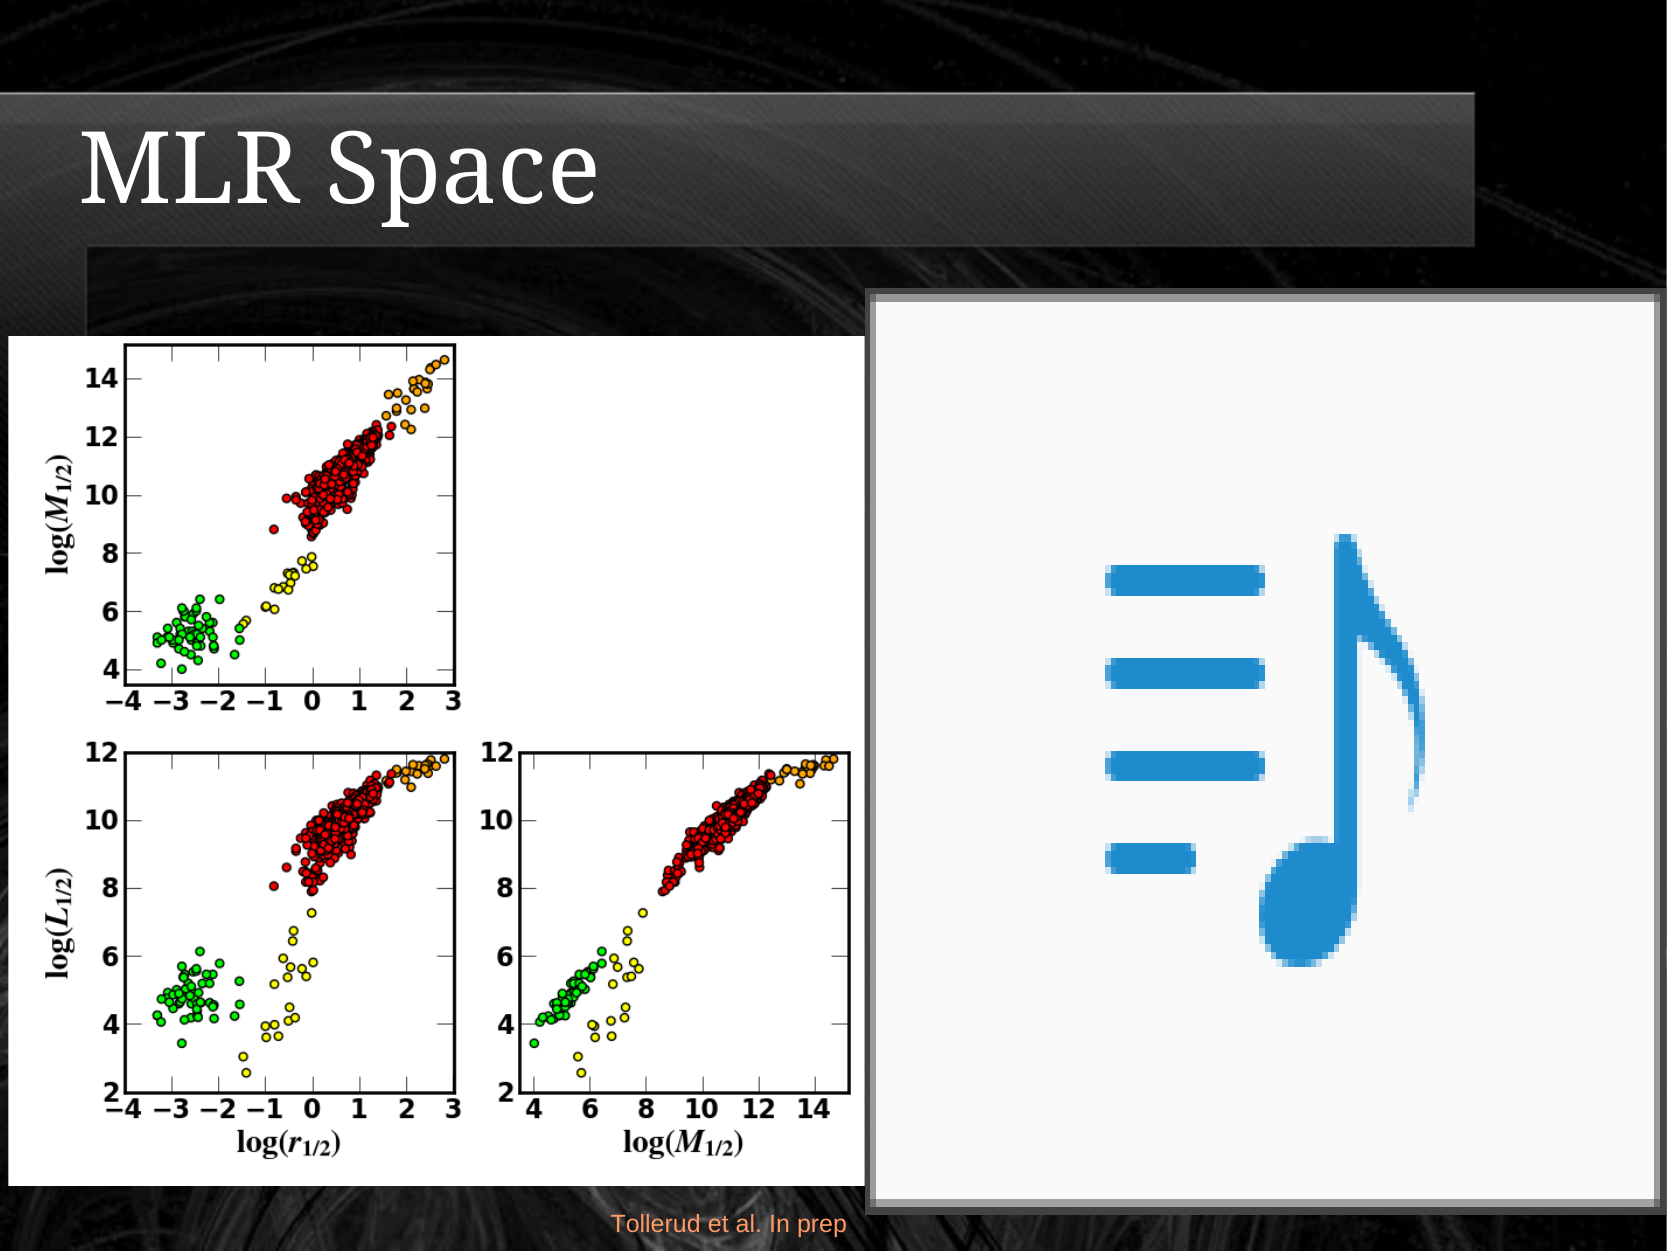

# MLR Space
Tollerud et al. In prep